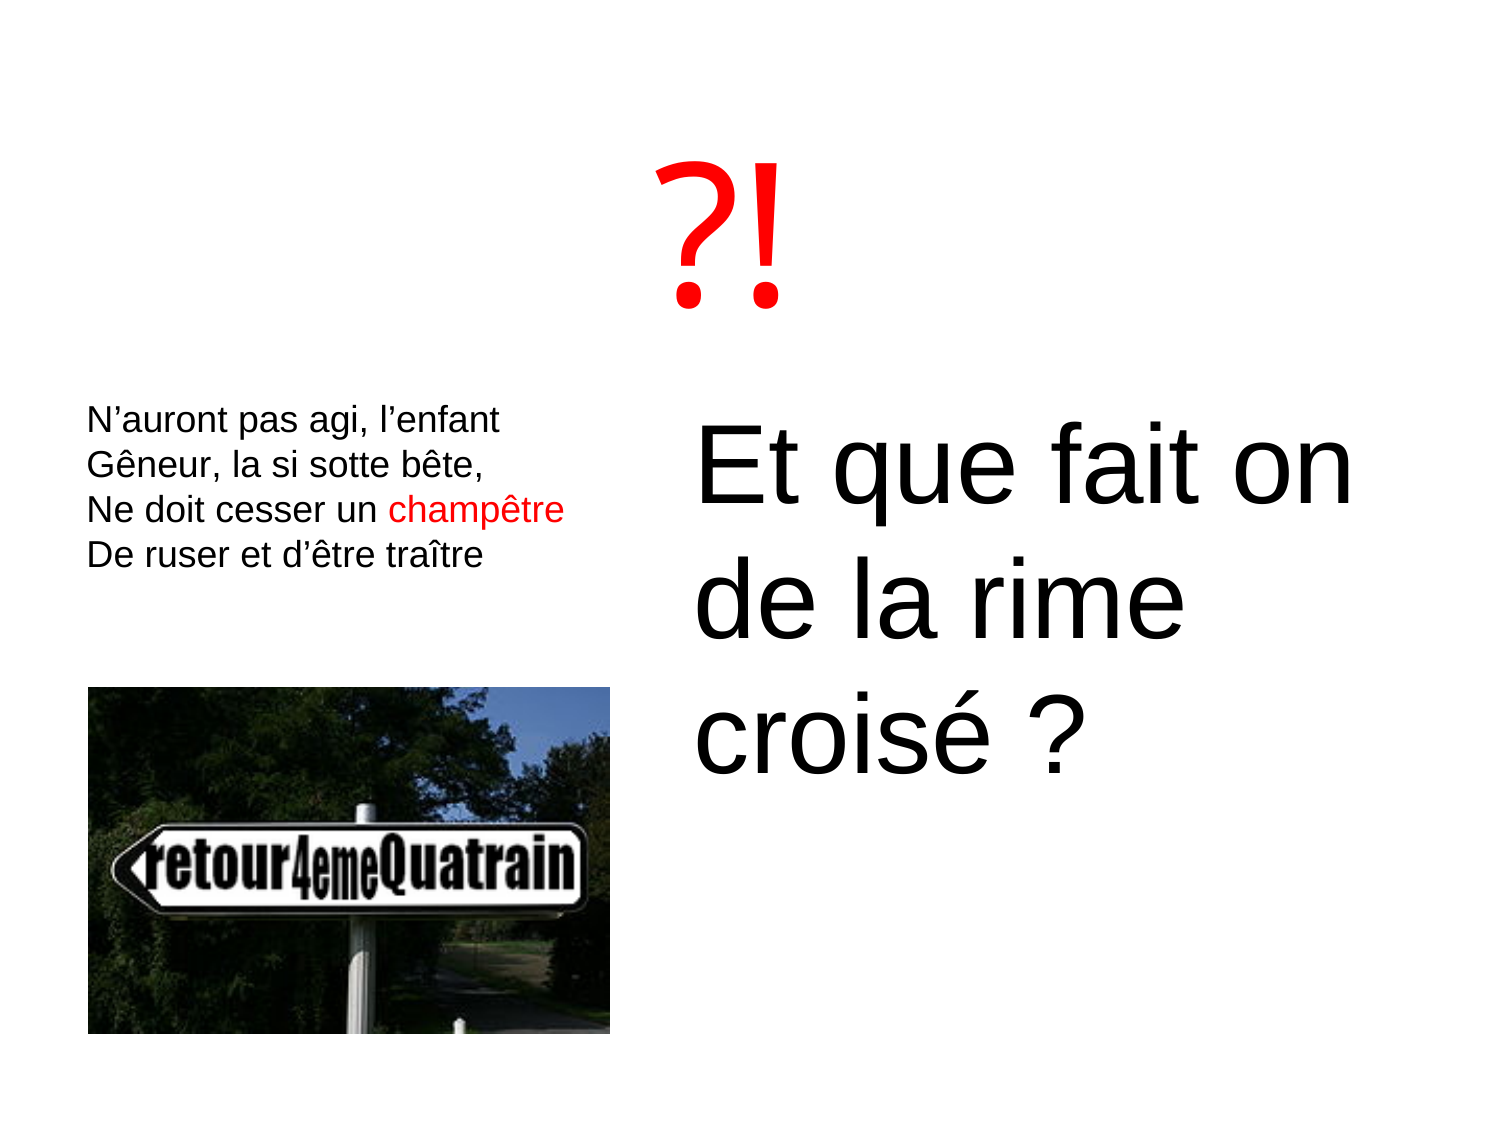

?!
Et que fait on de la rime croisé ?
N’auront pas agi, l’enfant
Gêneur, la si sotte bête,
Ne doit cesser un champêtre
De ruser et d’être traître